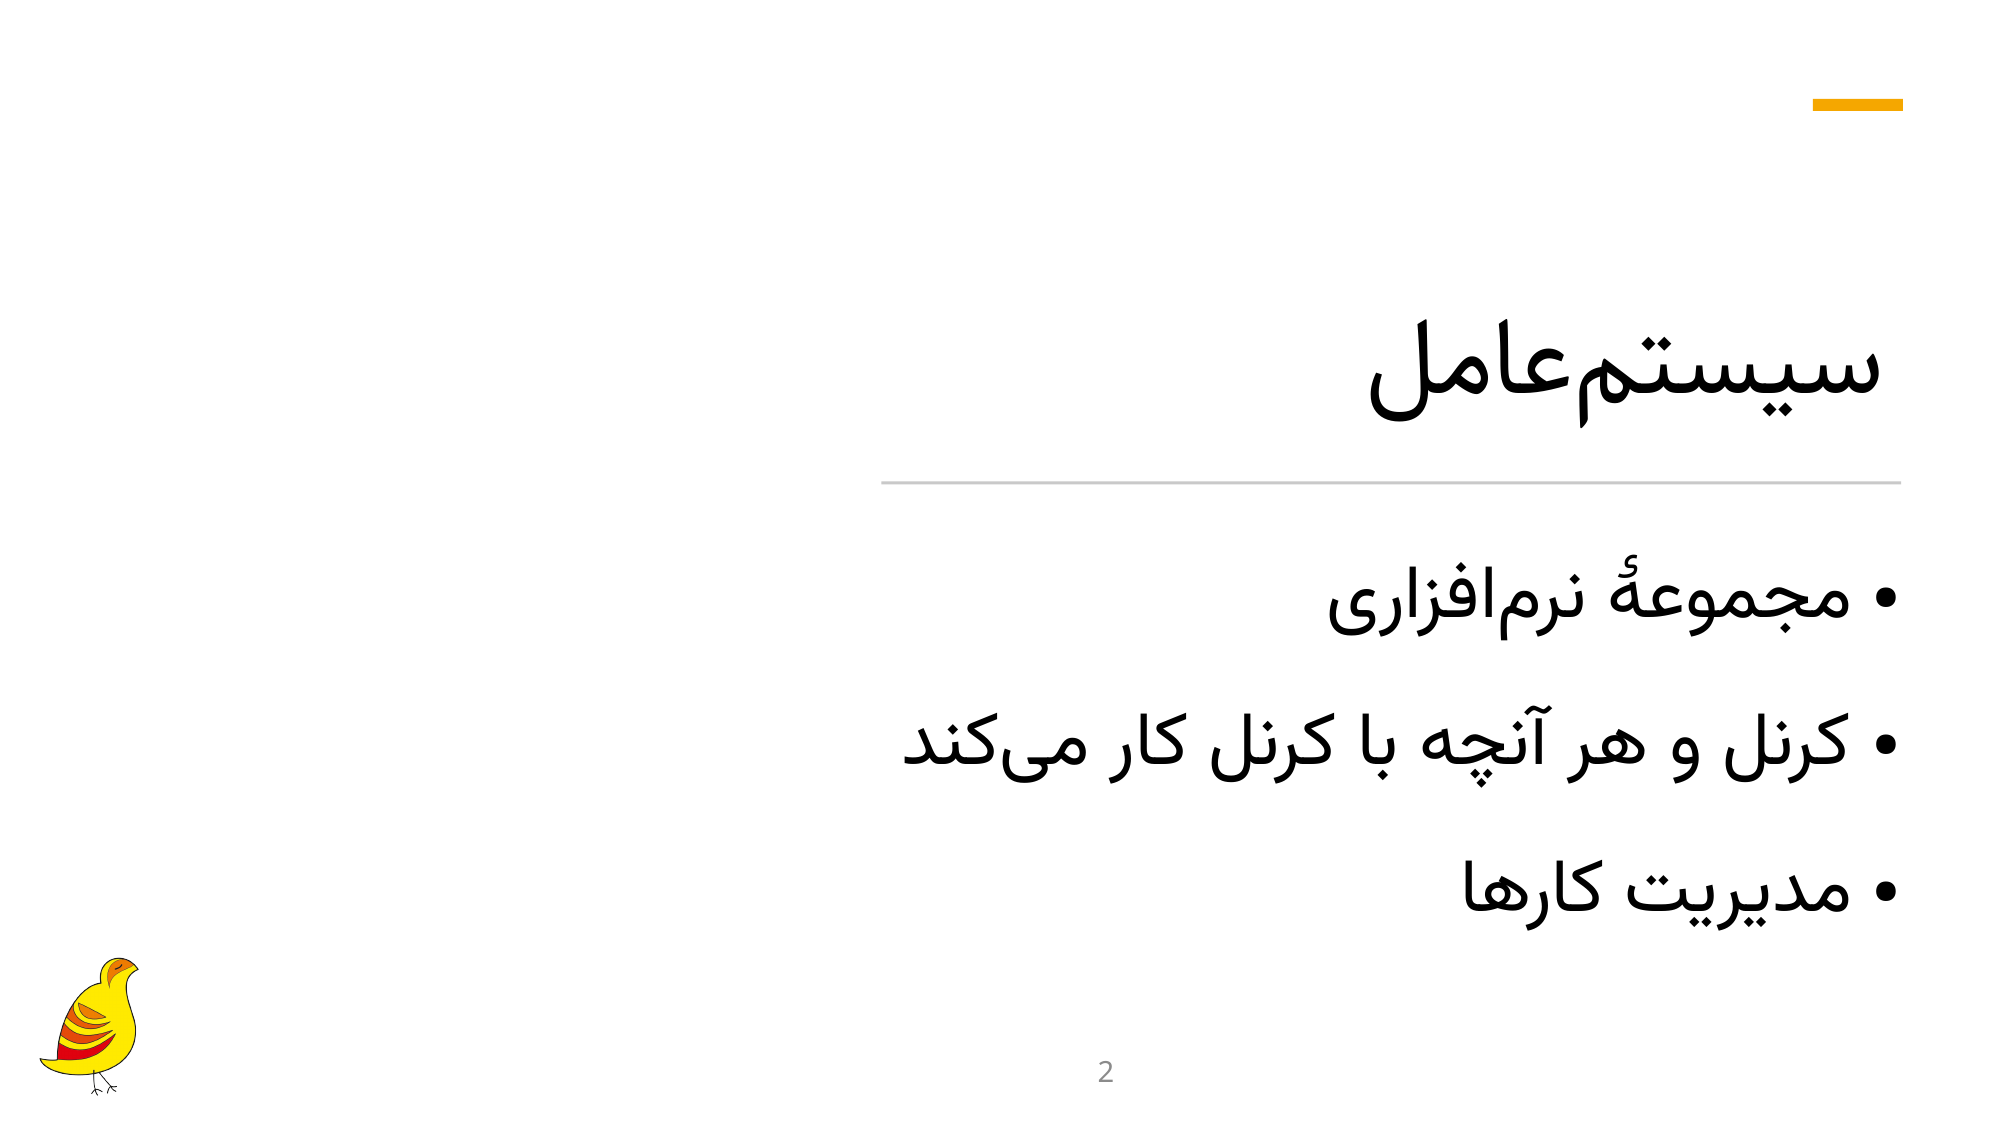

# سیستم‌عامل
 مجموعهٔ نرم‌افزاری
 کرنل و هر آنچه با کرنل کار می‌کند
 مدیریت کارها